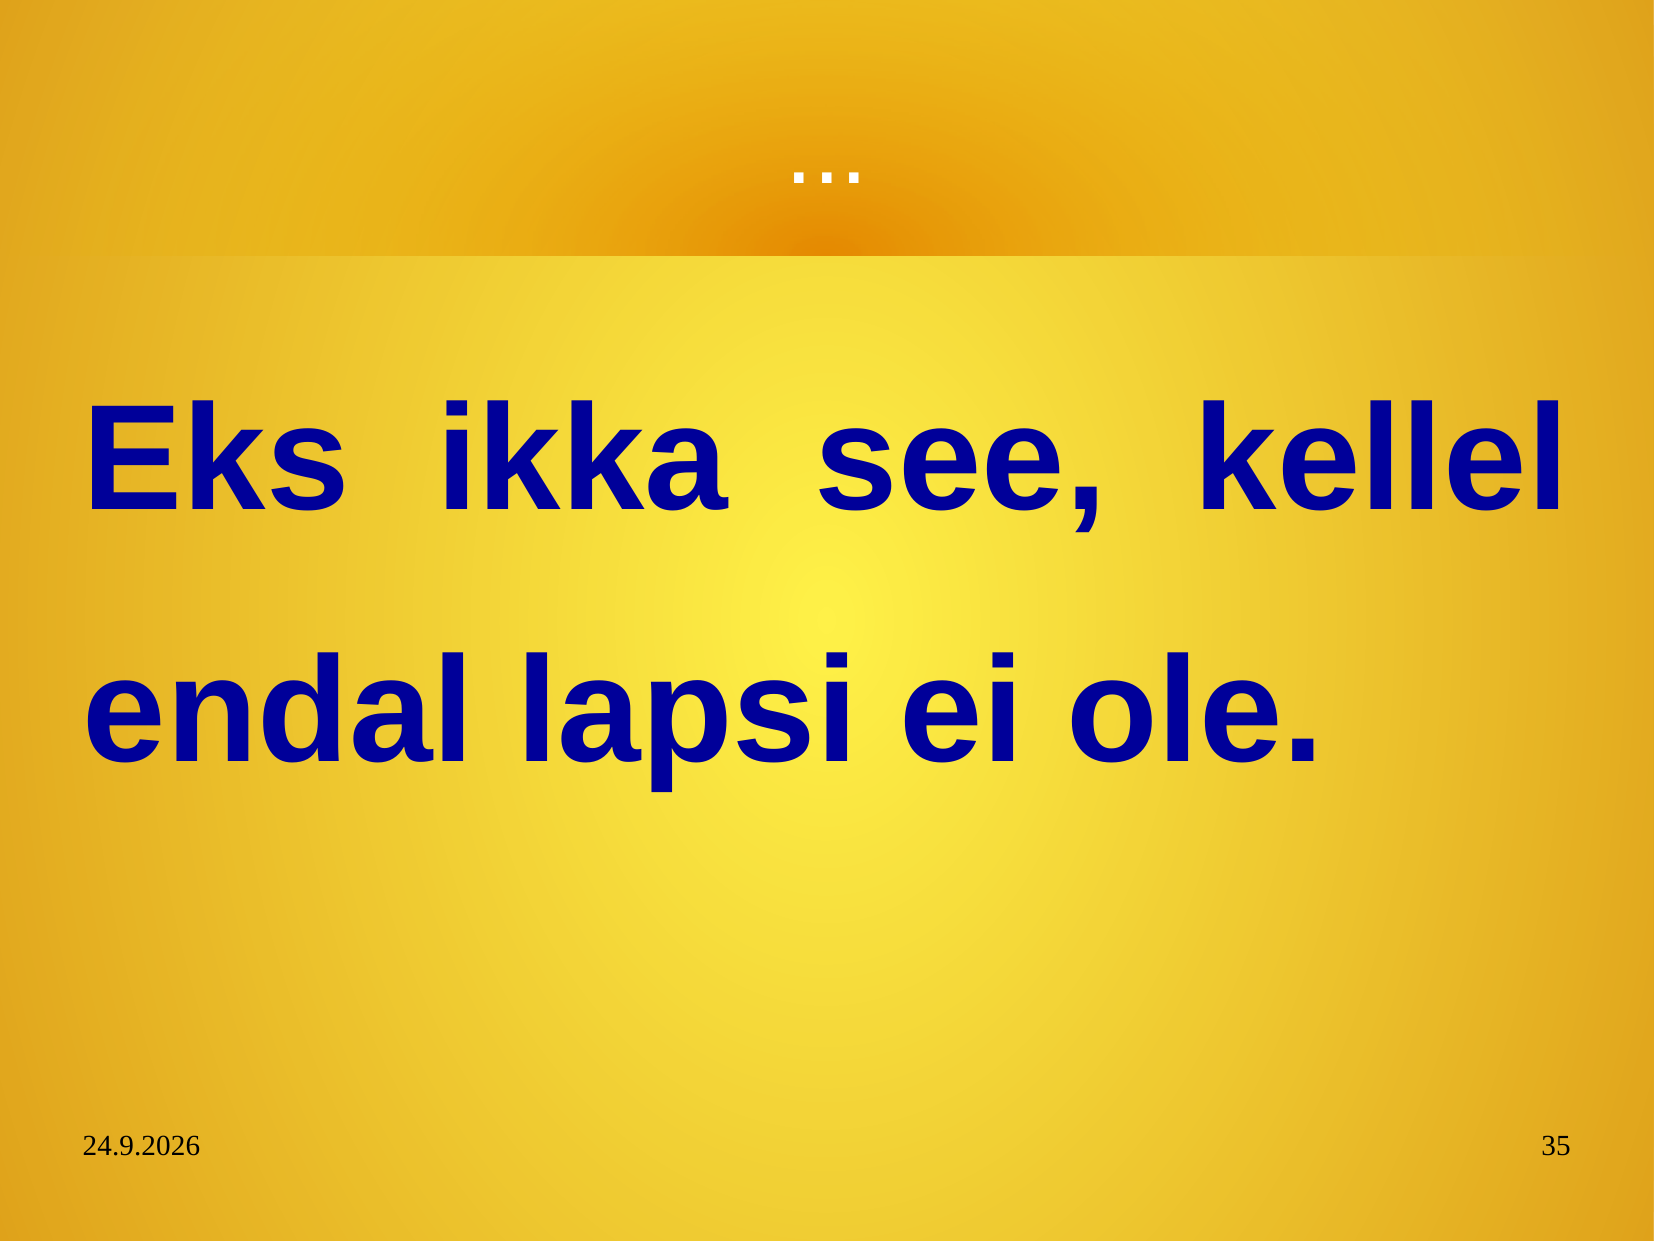

# ...
Eks ikka see, kellel endal lapsi ei ole.
35